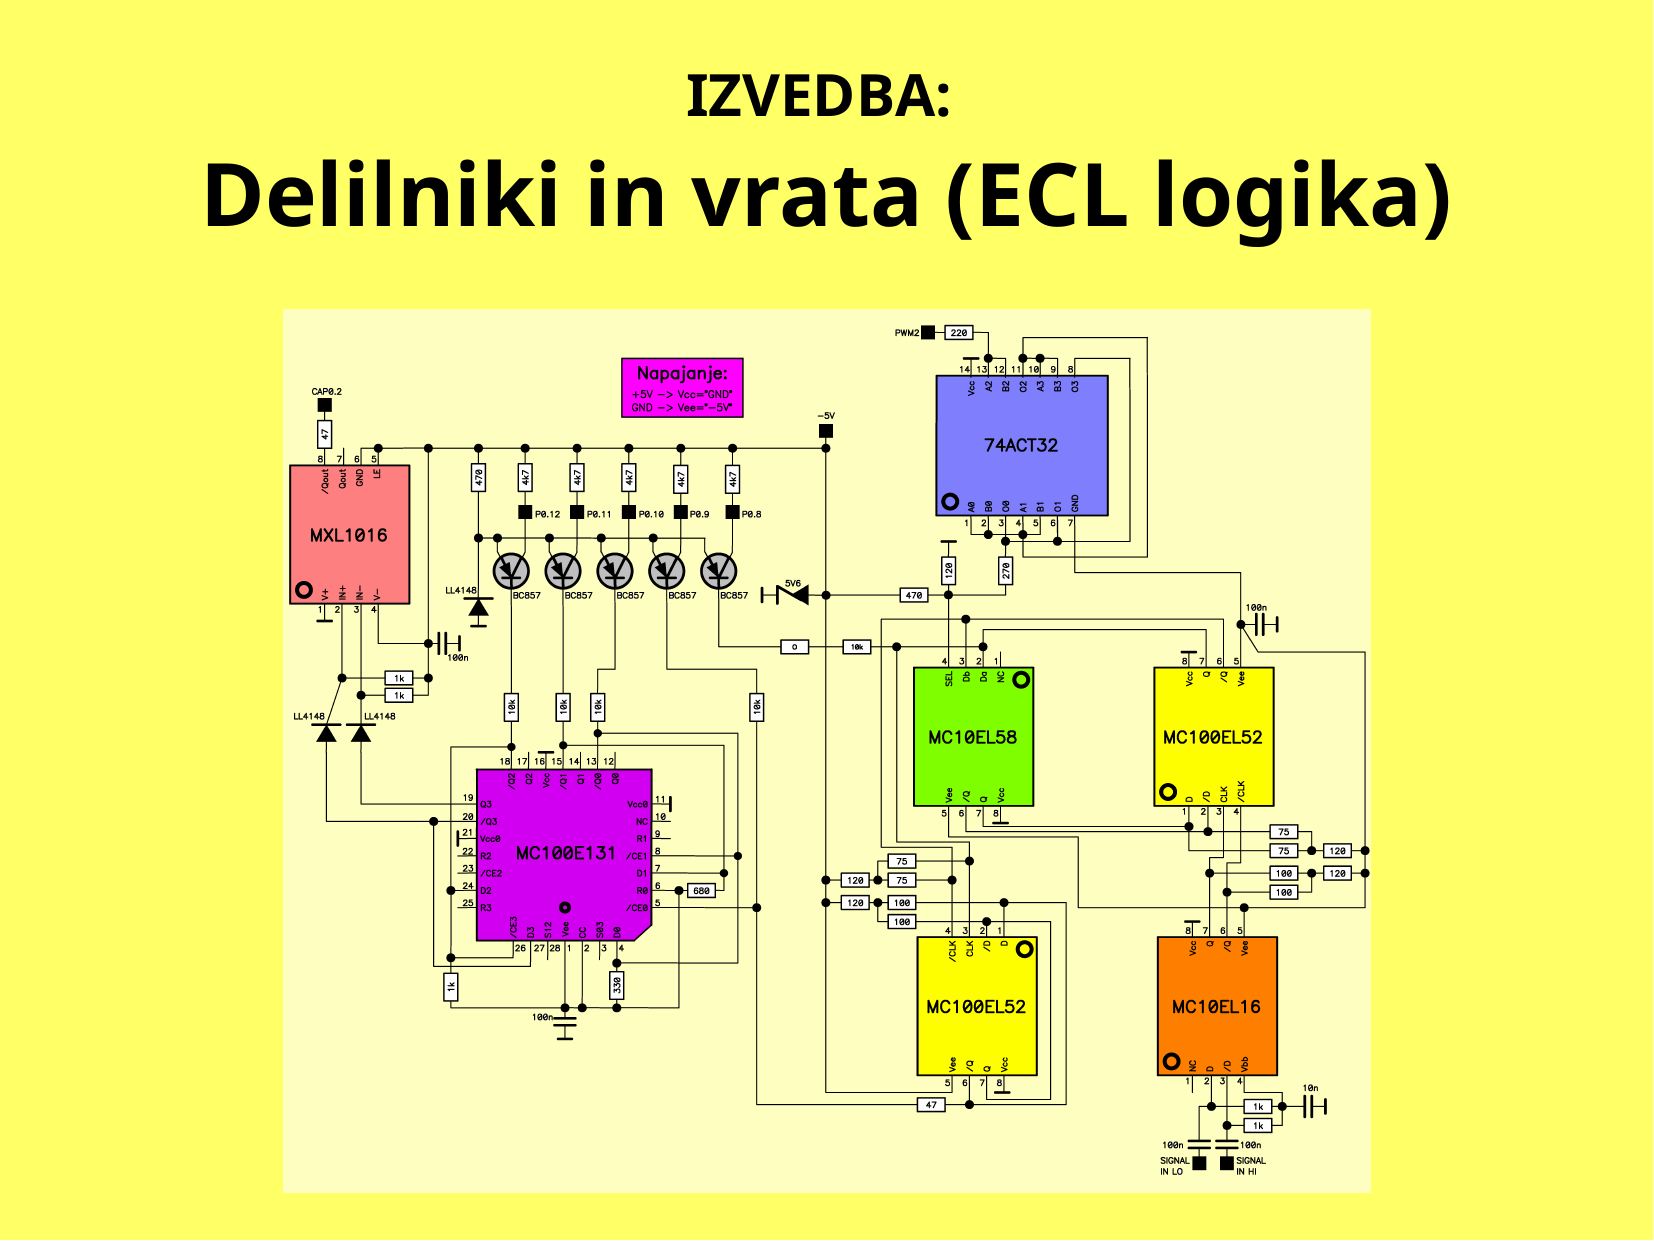

# IZVEDBA: Delilniki in vrata (ECL logika)